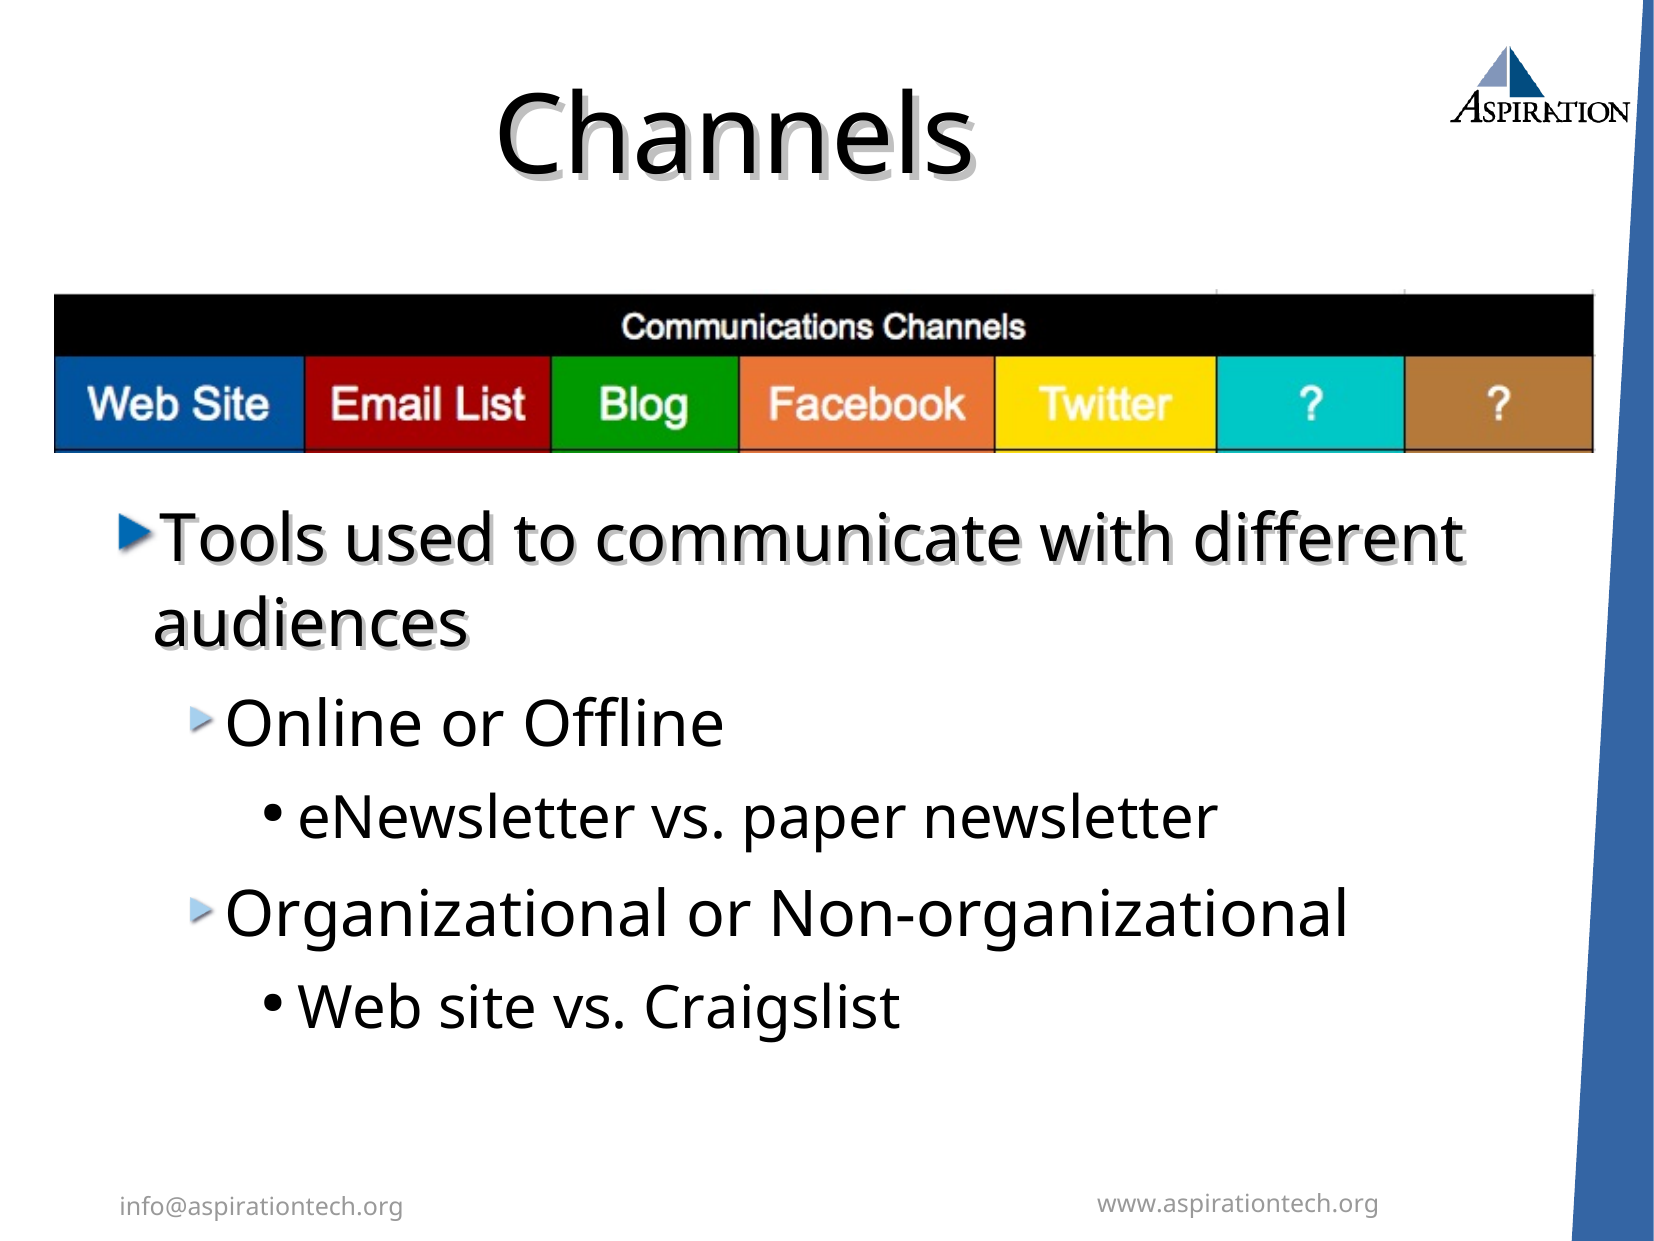

# Channels
Tools used to communicate with different audiences
Online or Offline
eNewsletter vs. paper newsletter
Organizational or Non-organizational
Web site vs. Craigslist